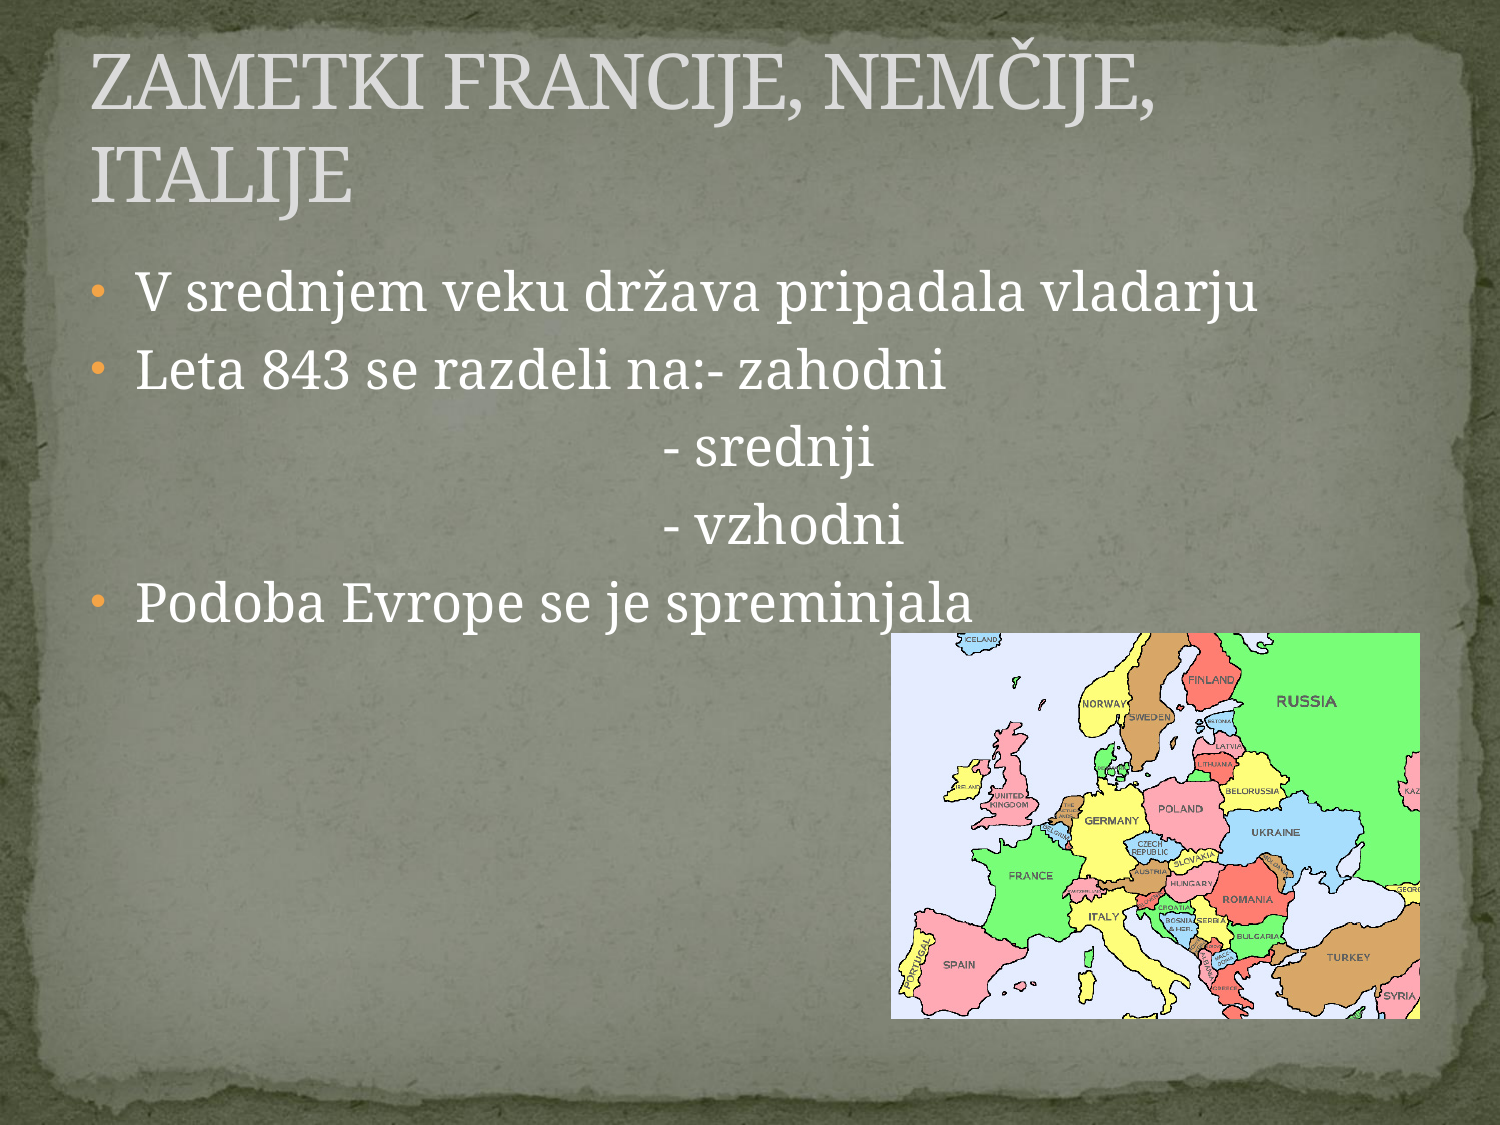

ZAMETKI FRANCIJE, NEMČIJE, ITALIJE
# V srednjem veku država pripadala vladarju
Leta 843 se razdeli na:- zahodni
 - srednji
 - vzhodni
Podoba Evrope se je spreminjala